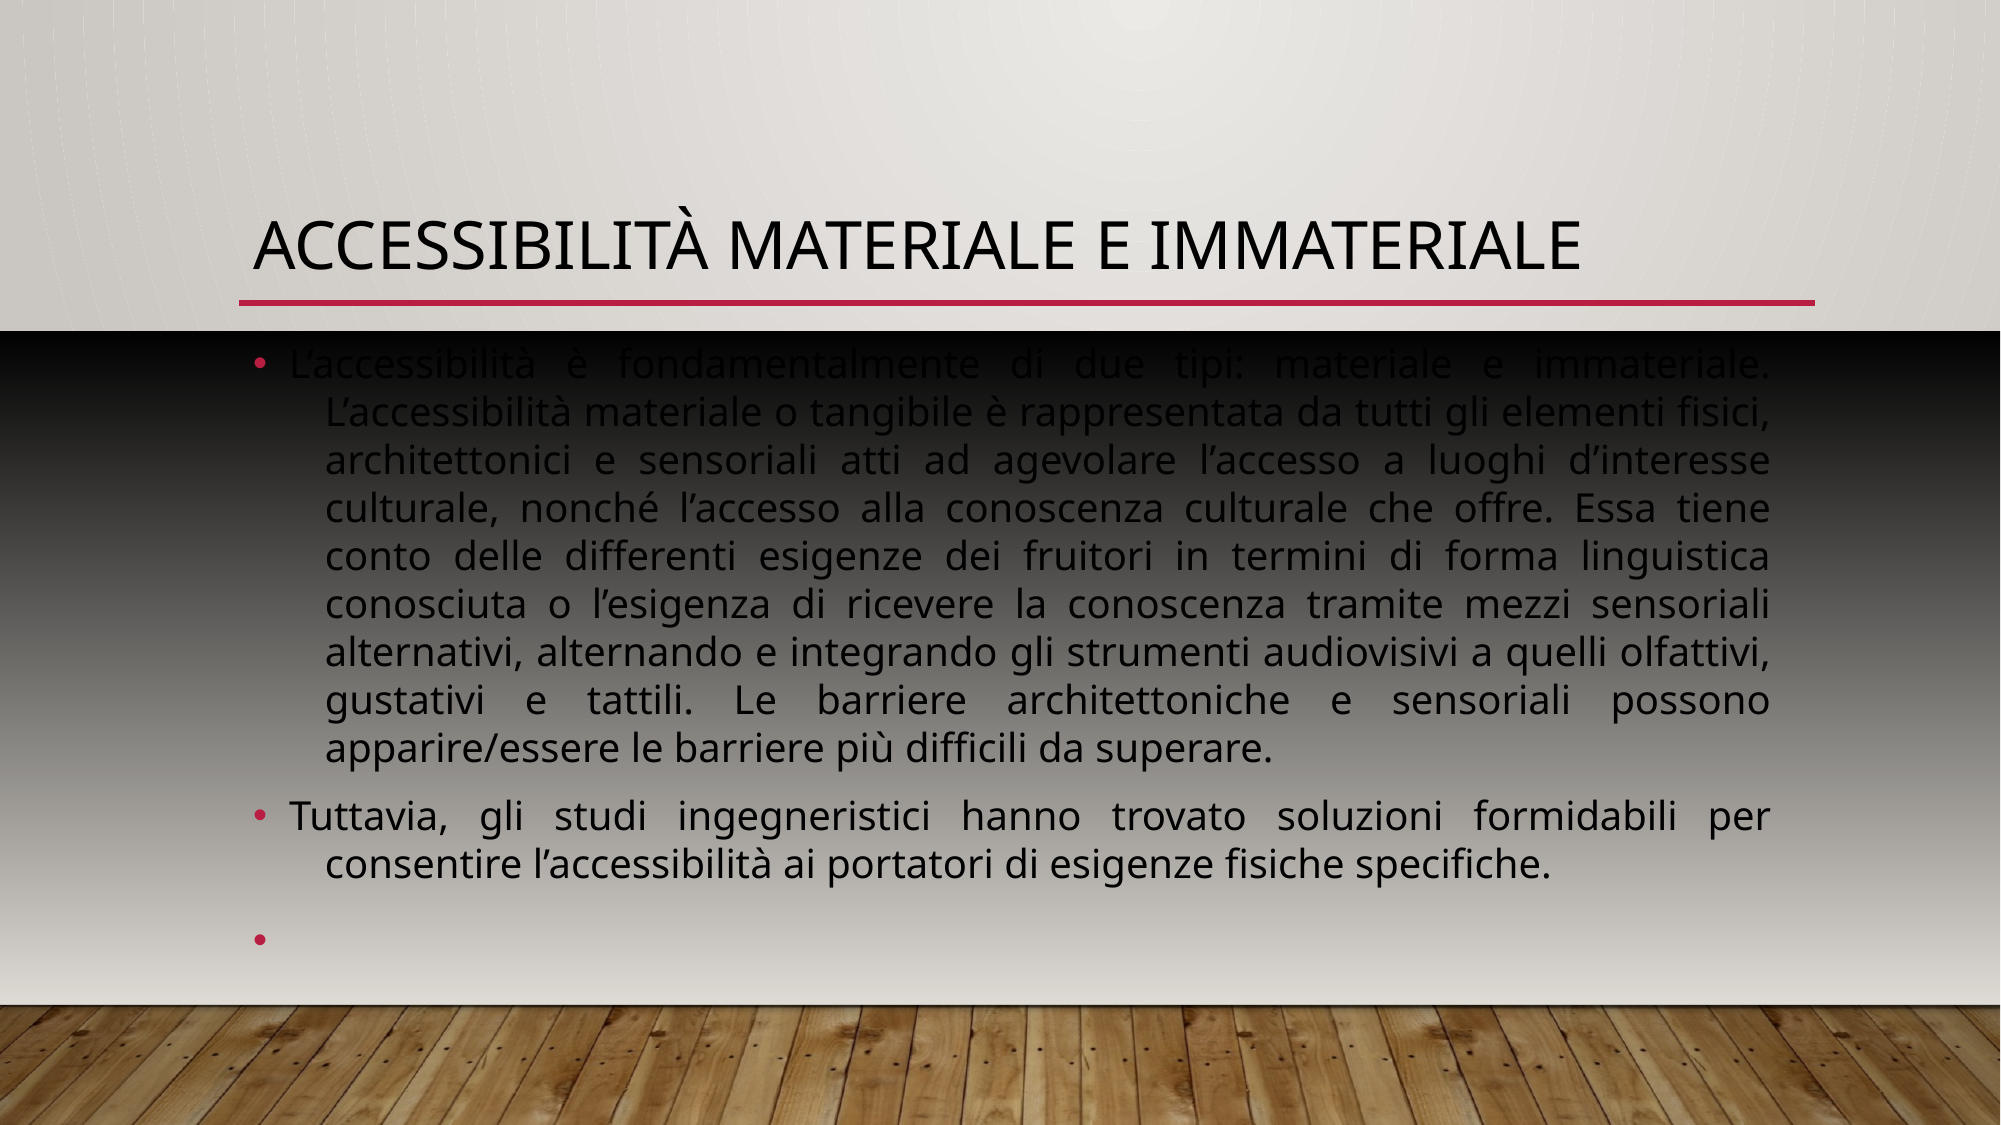

# Accessibilità materiale e immateriale
L’accessibilità è fondamentalmente di due tipi: materiale e immateriale. L’accessibilità materiale o tangibile è rappresentata da tutti gli elementi fisici, architettonici e sensoriali atti ad agevolare l’accesso a luoghi d’interesse culturale, nonché l’accesso alla conoscenza culturale che offre. Essa tiene conto delle differenti esigenze dei fruitori in termini di forma linguistica conosciuta o l’esigenza di ricevere la conoscenza tramite mezzi sensoriali alternativi, alternando e integrando gli strumenti audiovisivi a quelli olfattivi, gustativi e tattili. Le barriere architettoniche e sensoriali possono apparire/essere le barriere più difficili da superare.
Tuttavia, gli studi ingegneristici hanno trovato soluzioni formidabili per consentire l’accessibilità ai portatori di esigenze fisiche specifiche.